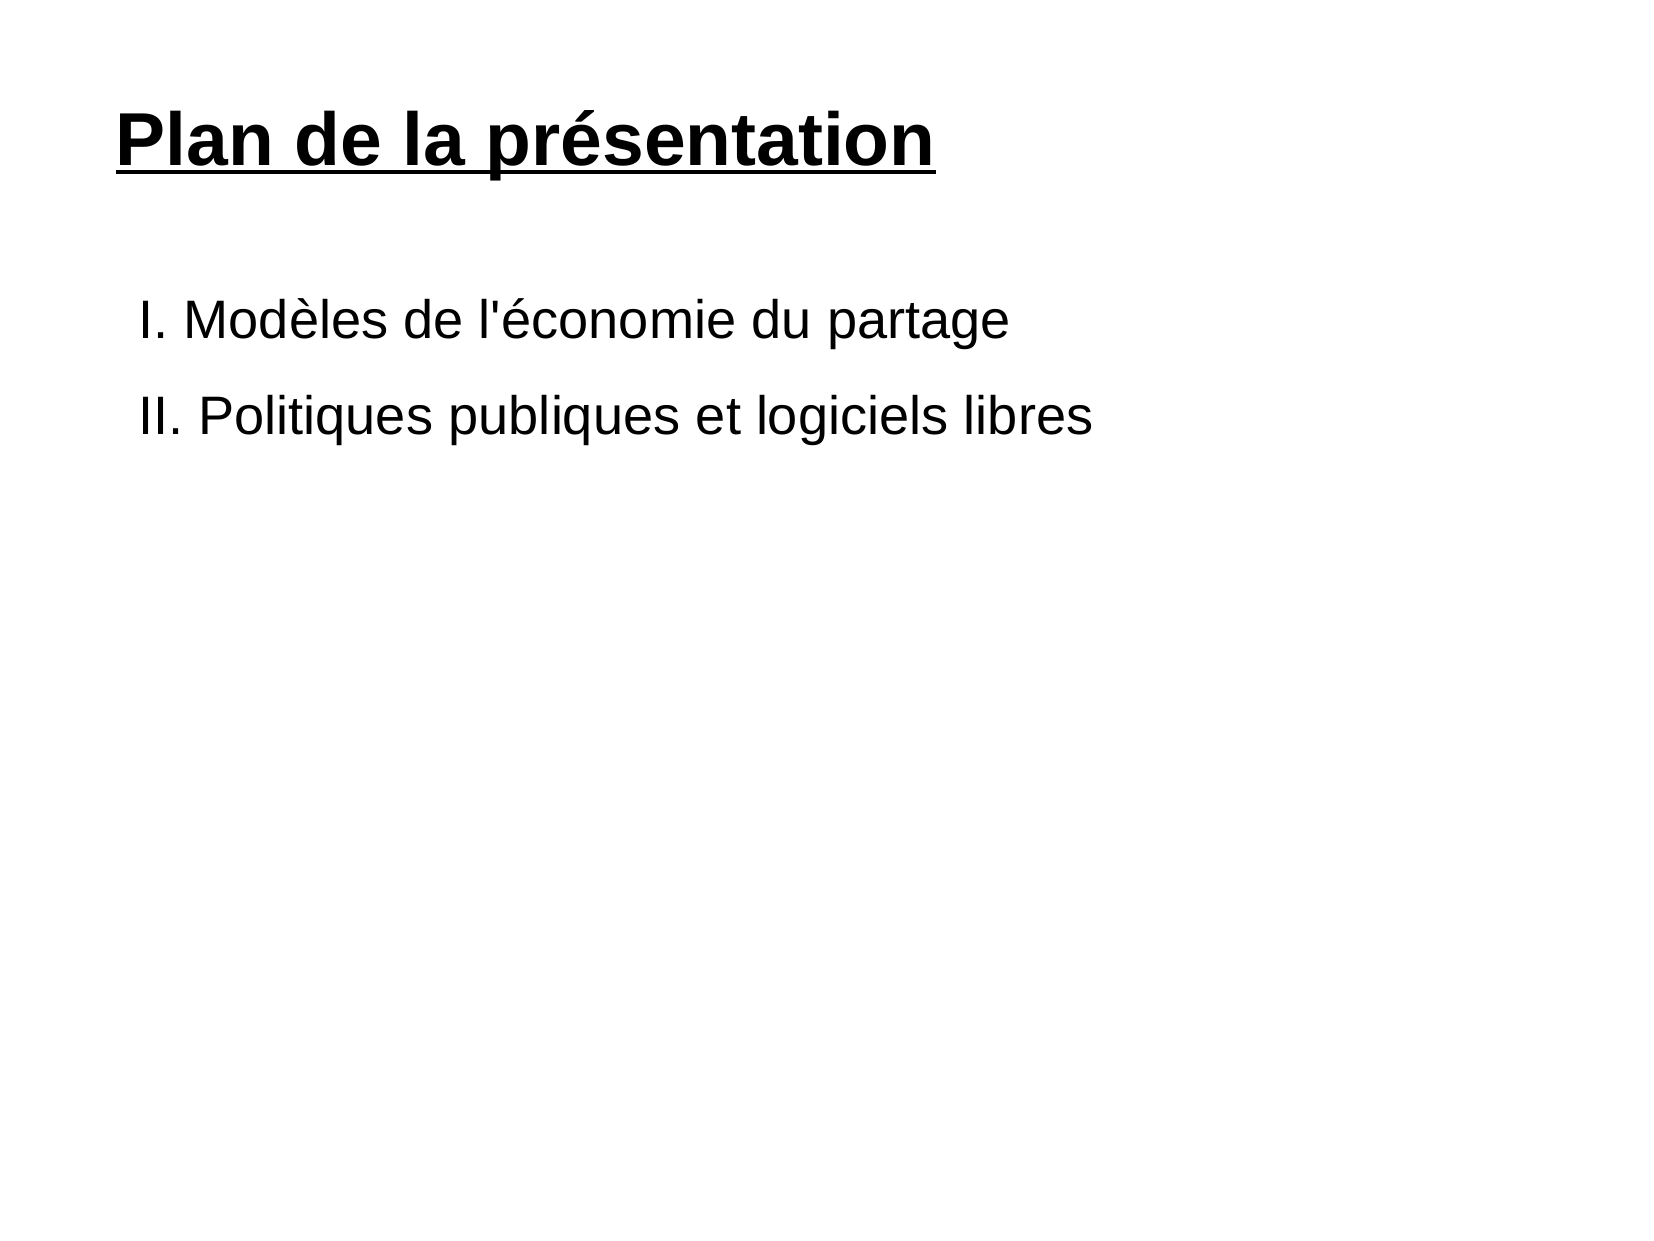

# Plan de la présentation
I. Modèles de l'économie du partage
II. Politiques publiques et logiciels libres